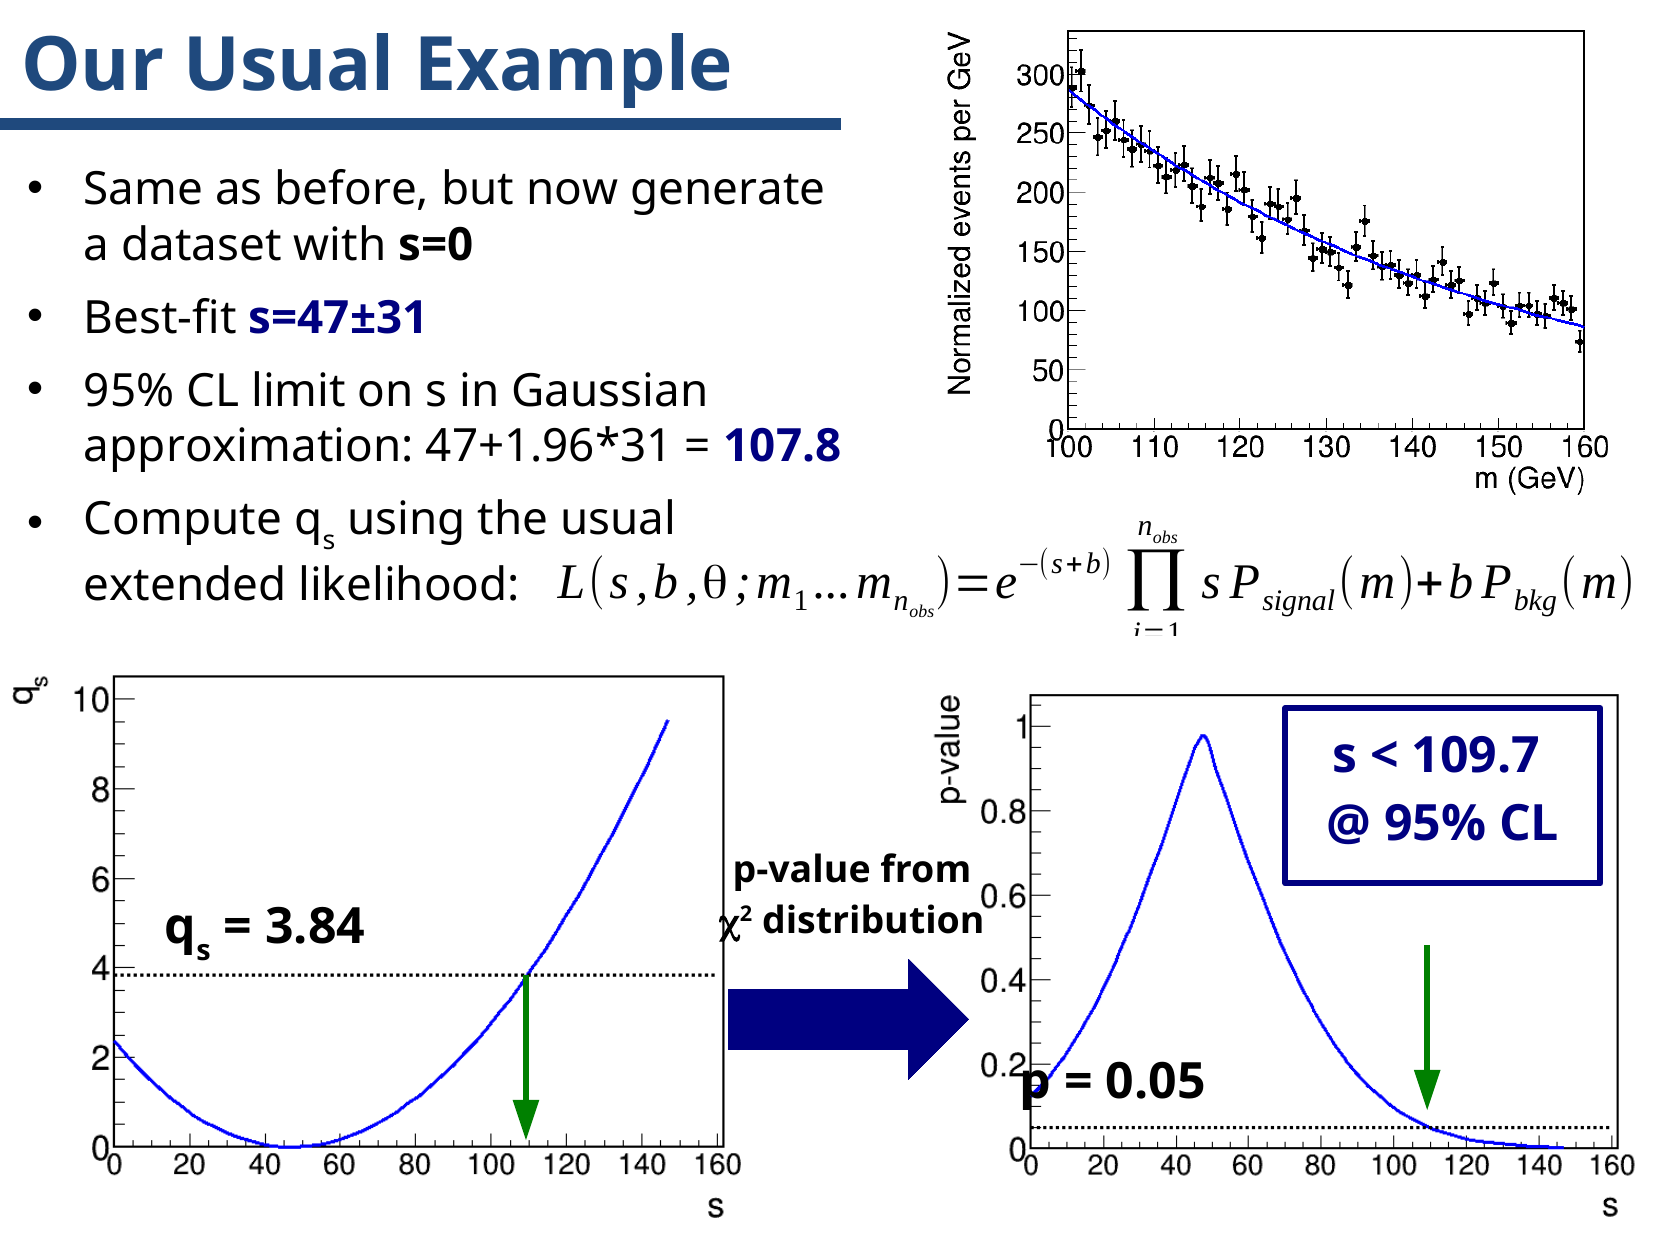

# Our Usual Example
Same as before, but now generate
a dataset with s=0
Best-fit s=47±31
95% CL limit on s in Gaussian
approximation: 47+1.96*31 = 107.8
Compute qs using the usual
extended likelihood:
s < 109.7
@ 95% CL
 p-value from
 c2 distribution
qs = 3.84
p = 0.05
34